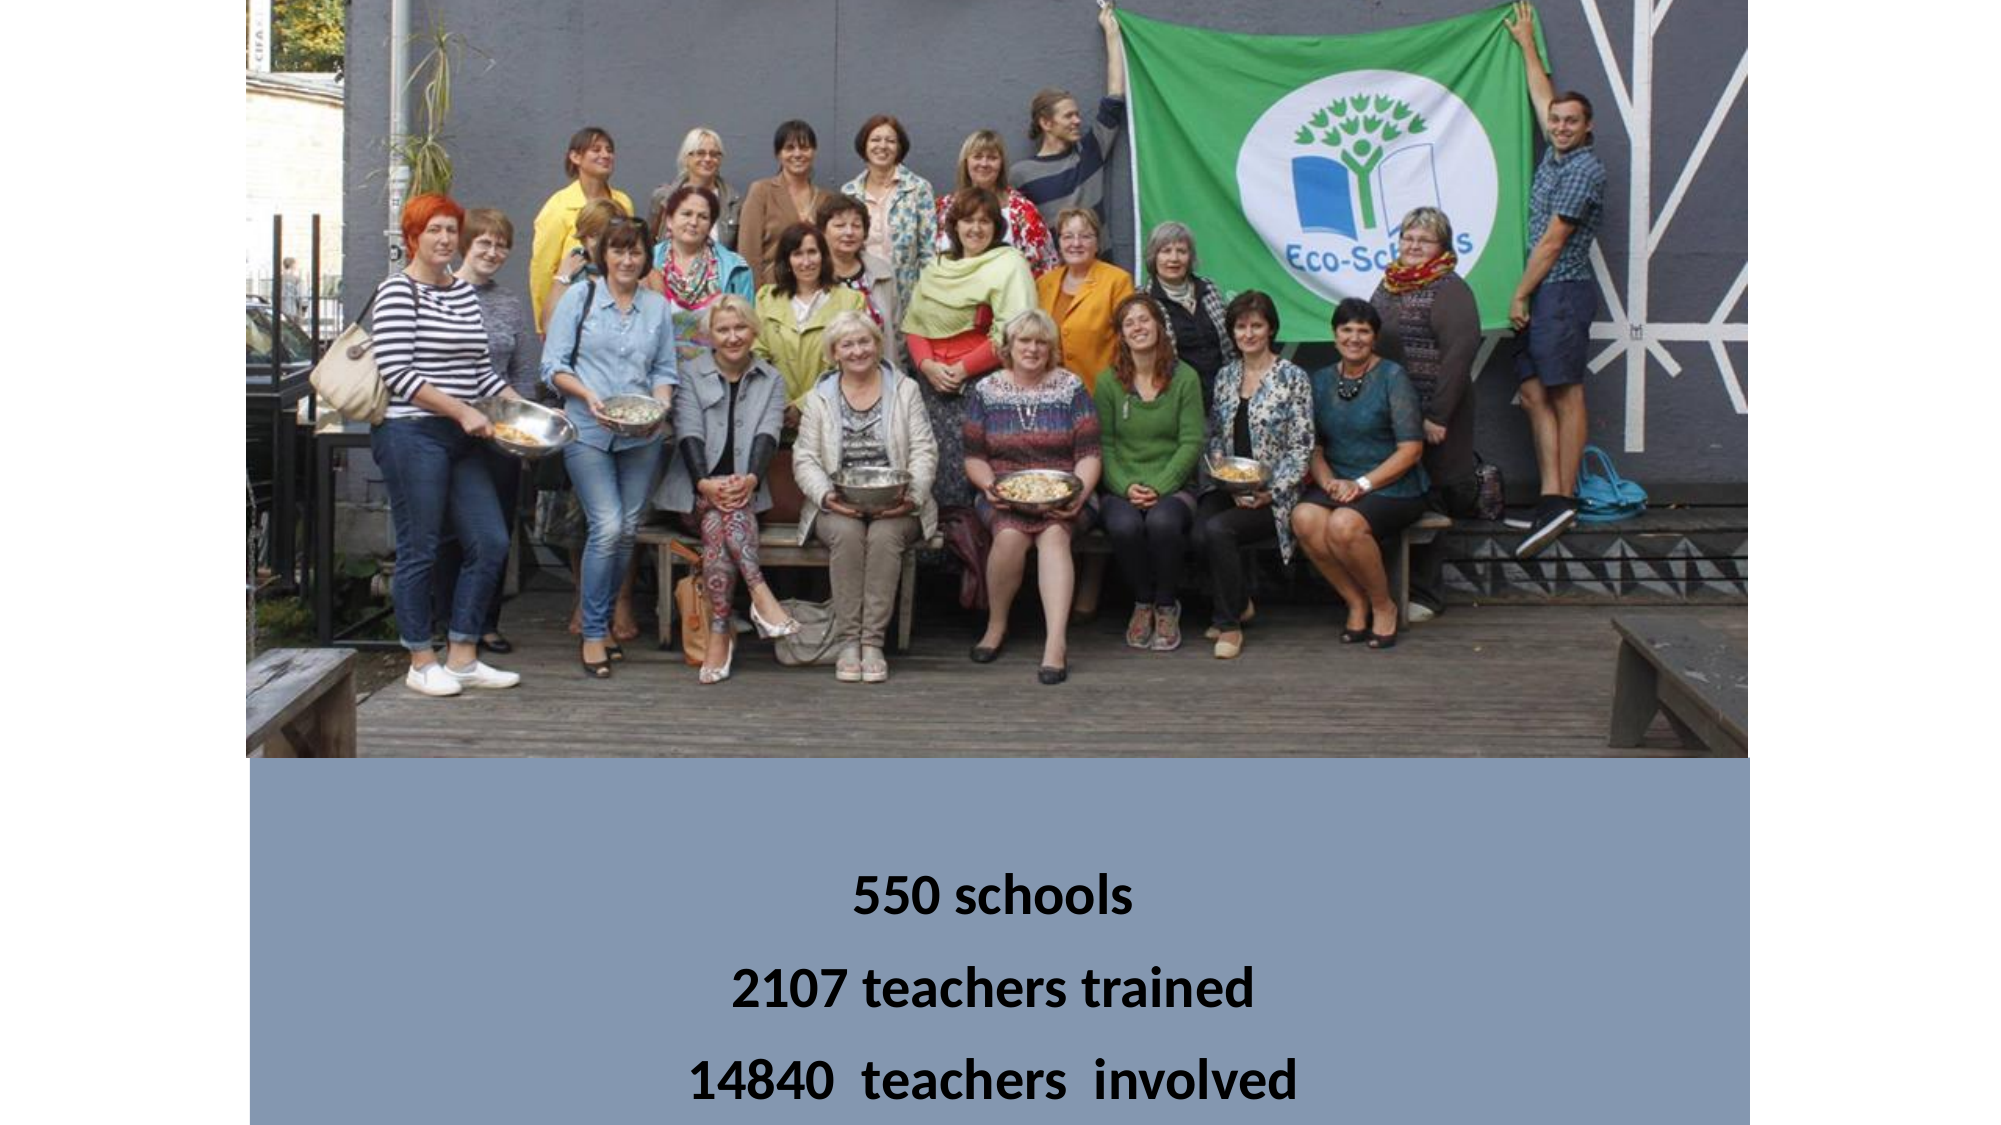

#
550 schools
2107 teachers trained
14840 teachers involved